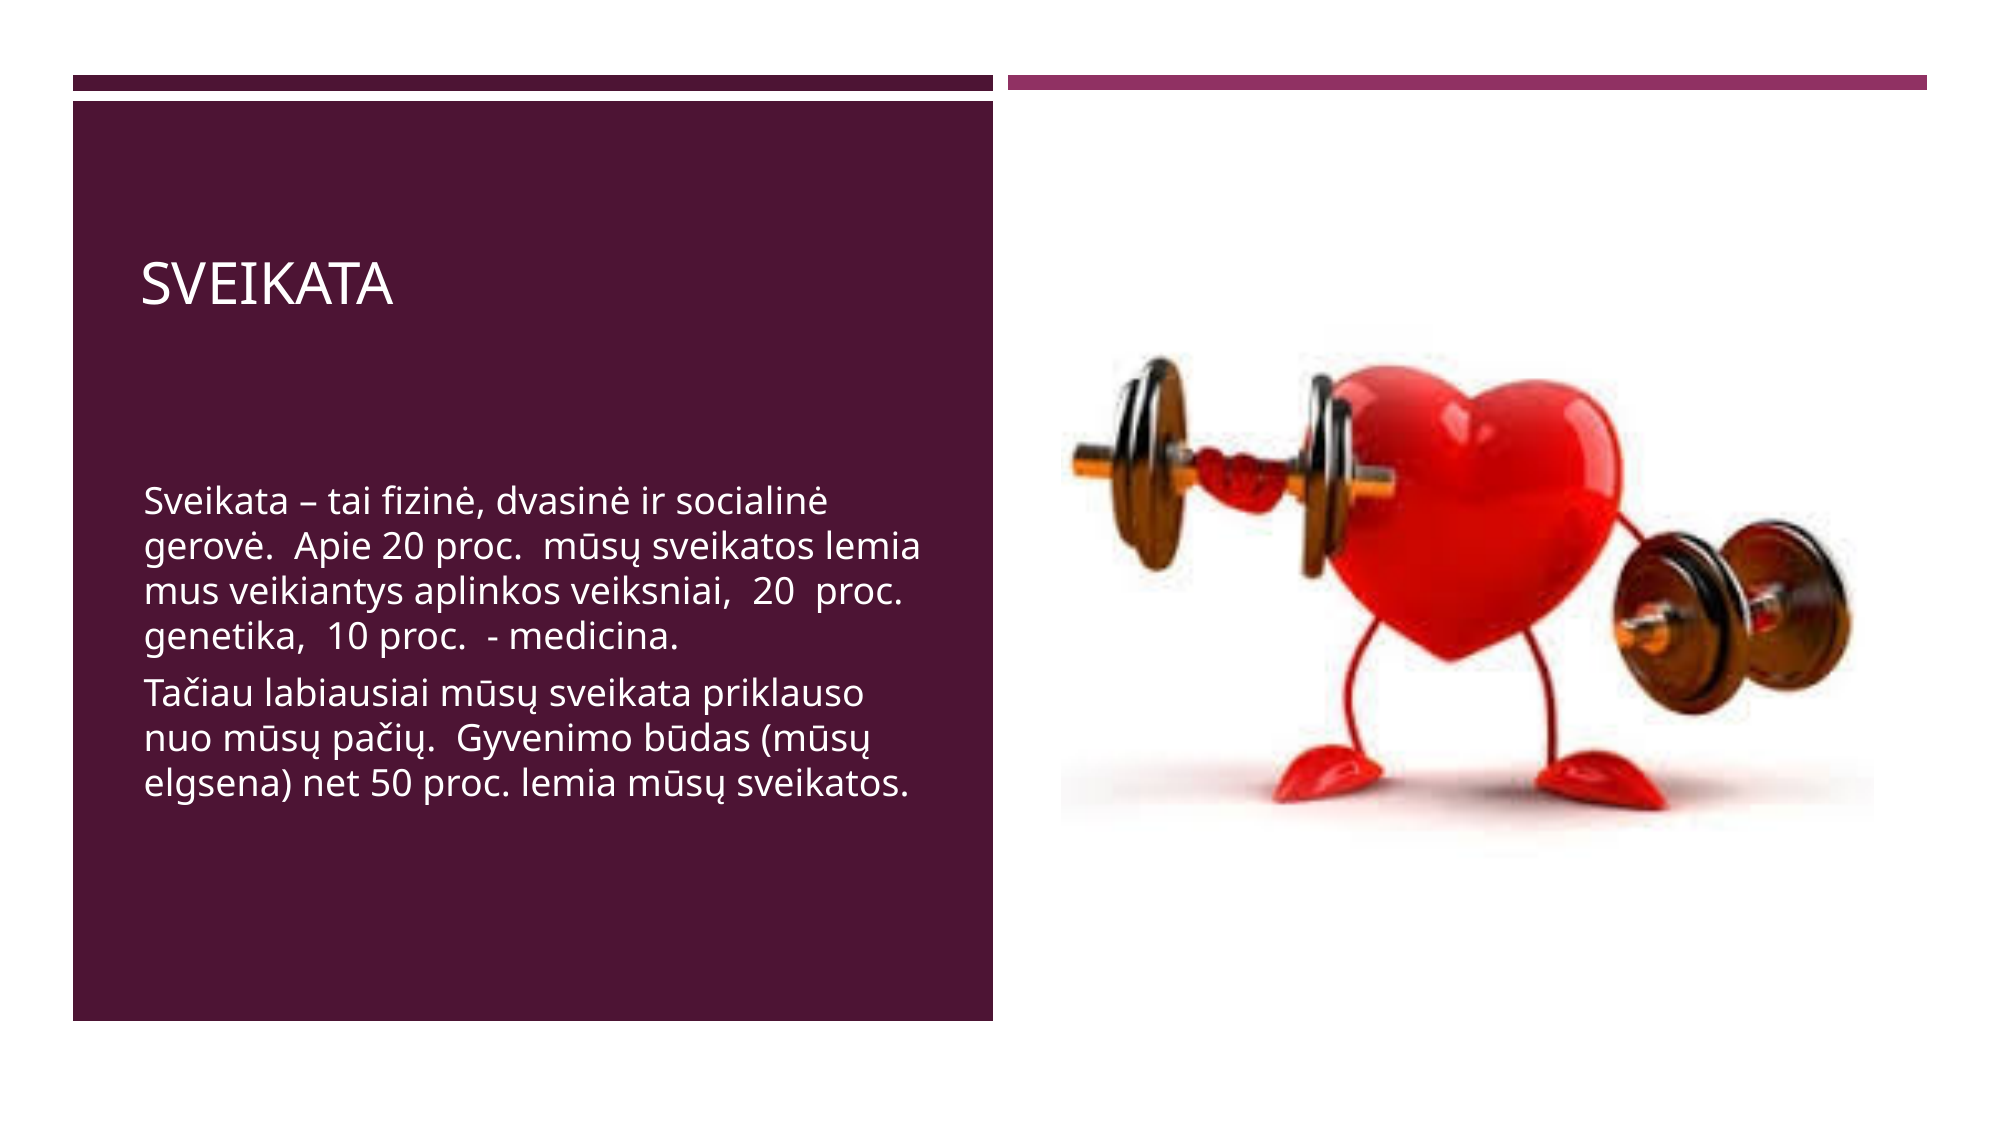

# Sveikata
Sveikata – tai fizinė, dvasinė ir socialinė gerovė. Apie 20 proc. mūsų sveikatos lemia mus veikiantys aplinkos veiksniai, 20 proc. genetika, 10 proc. - medicina.
Tačiau labiausiai mūsų sveikata priklauso nuo mūsų pačių. Gyvenimo būdas (mūsų elgsena) net 50 proc. lemia mūsų sveikatos.